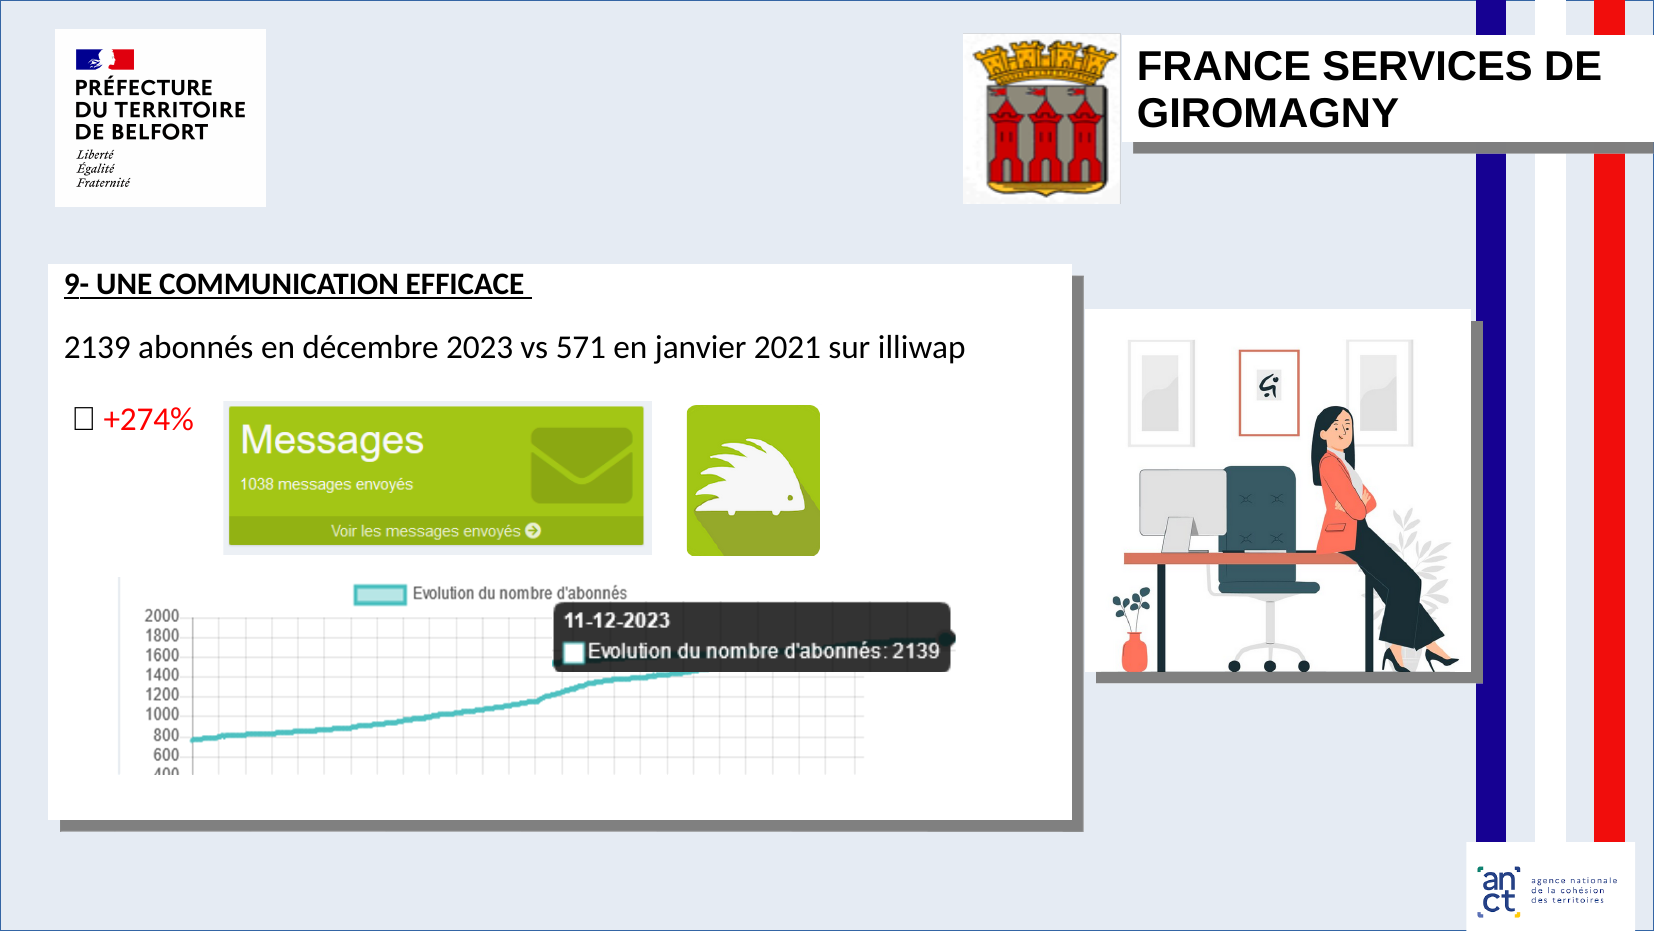

FRANCE SERVICES DE GIROMAGNY
9- UNE COMMUNICATION EFFICACE
2139 abonnés en décembre 2023 vs 571 en janvier 2021 sur illiwap
  +274%